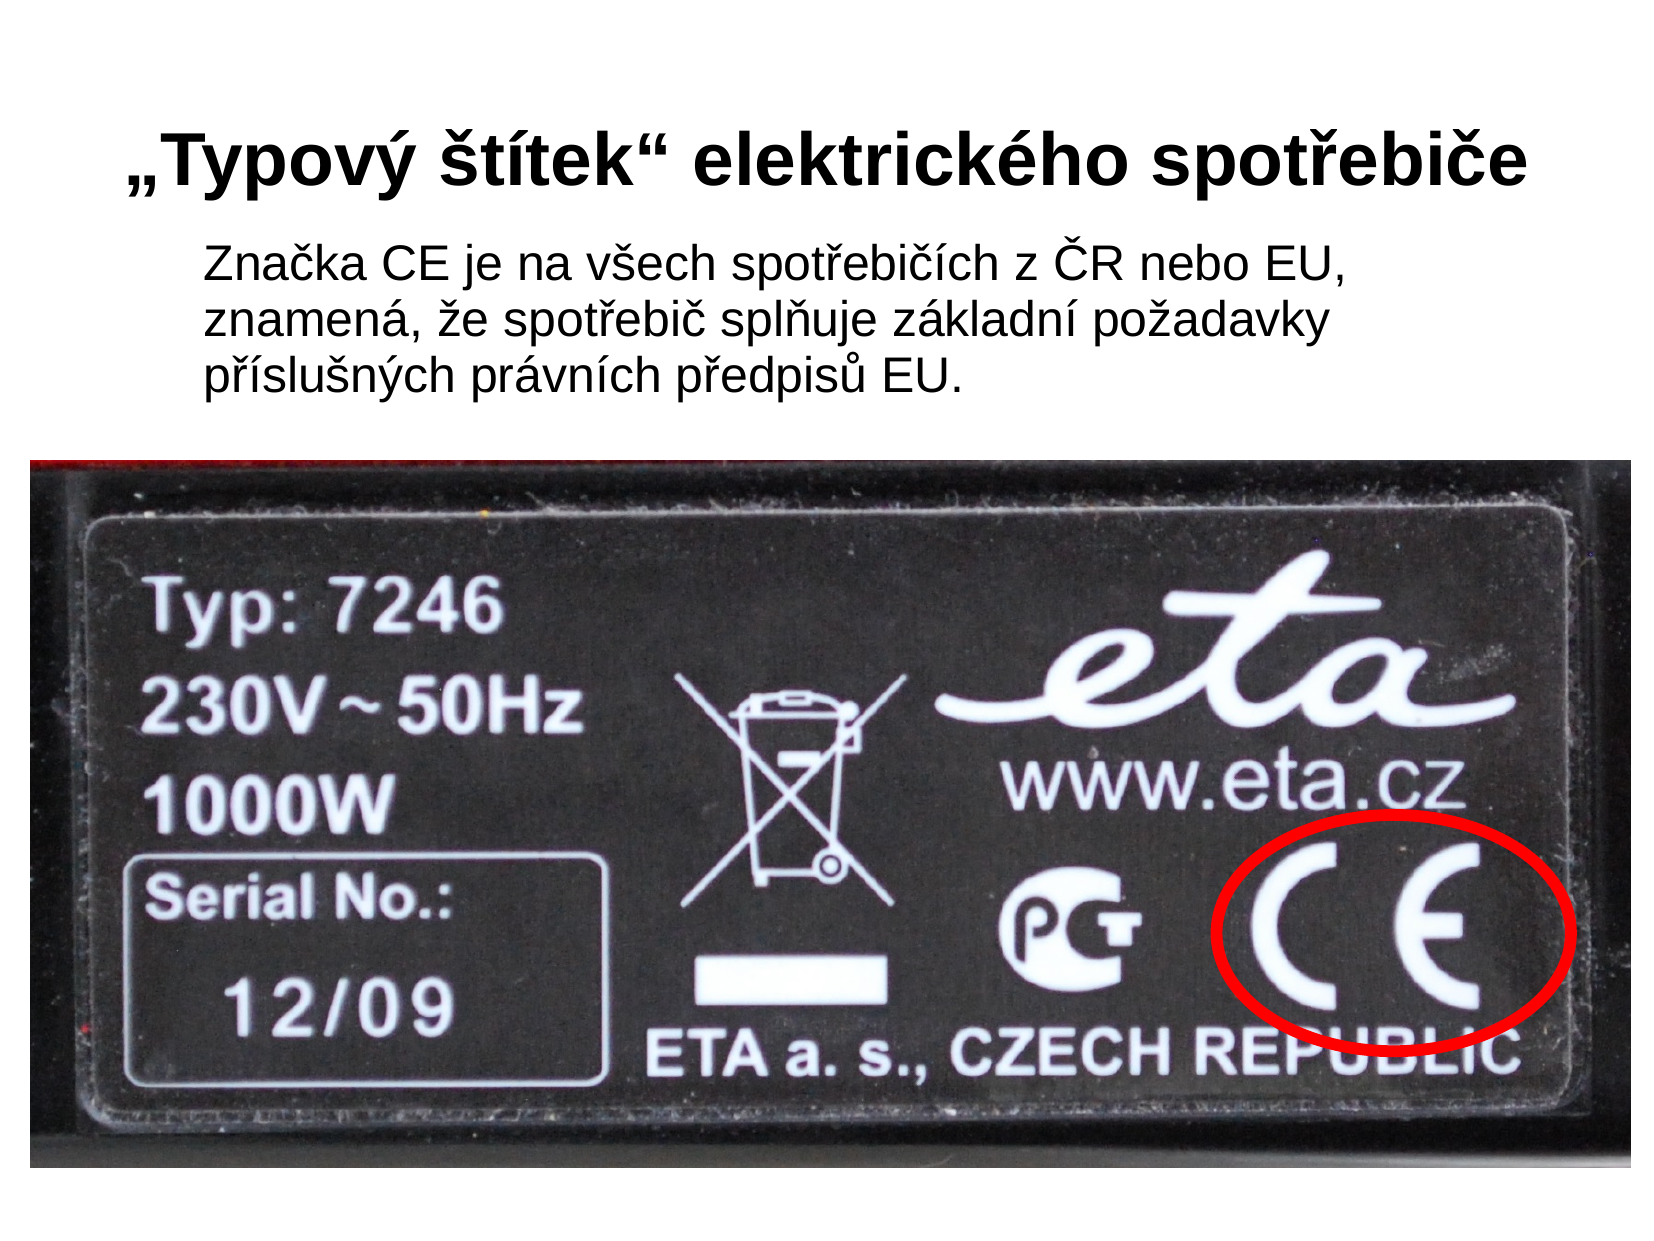

# „Typový štítek“ elektrického spotřebiče
Značka CE je na všech spotřebičích z ČR nebo EU,
znamená, že spotřebič splňuje základní požadavky příslušných právních předpisů EU.